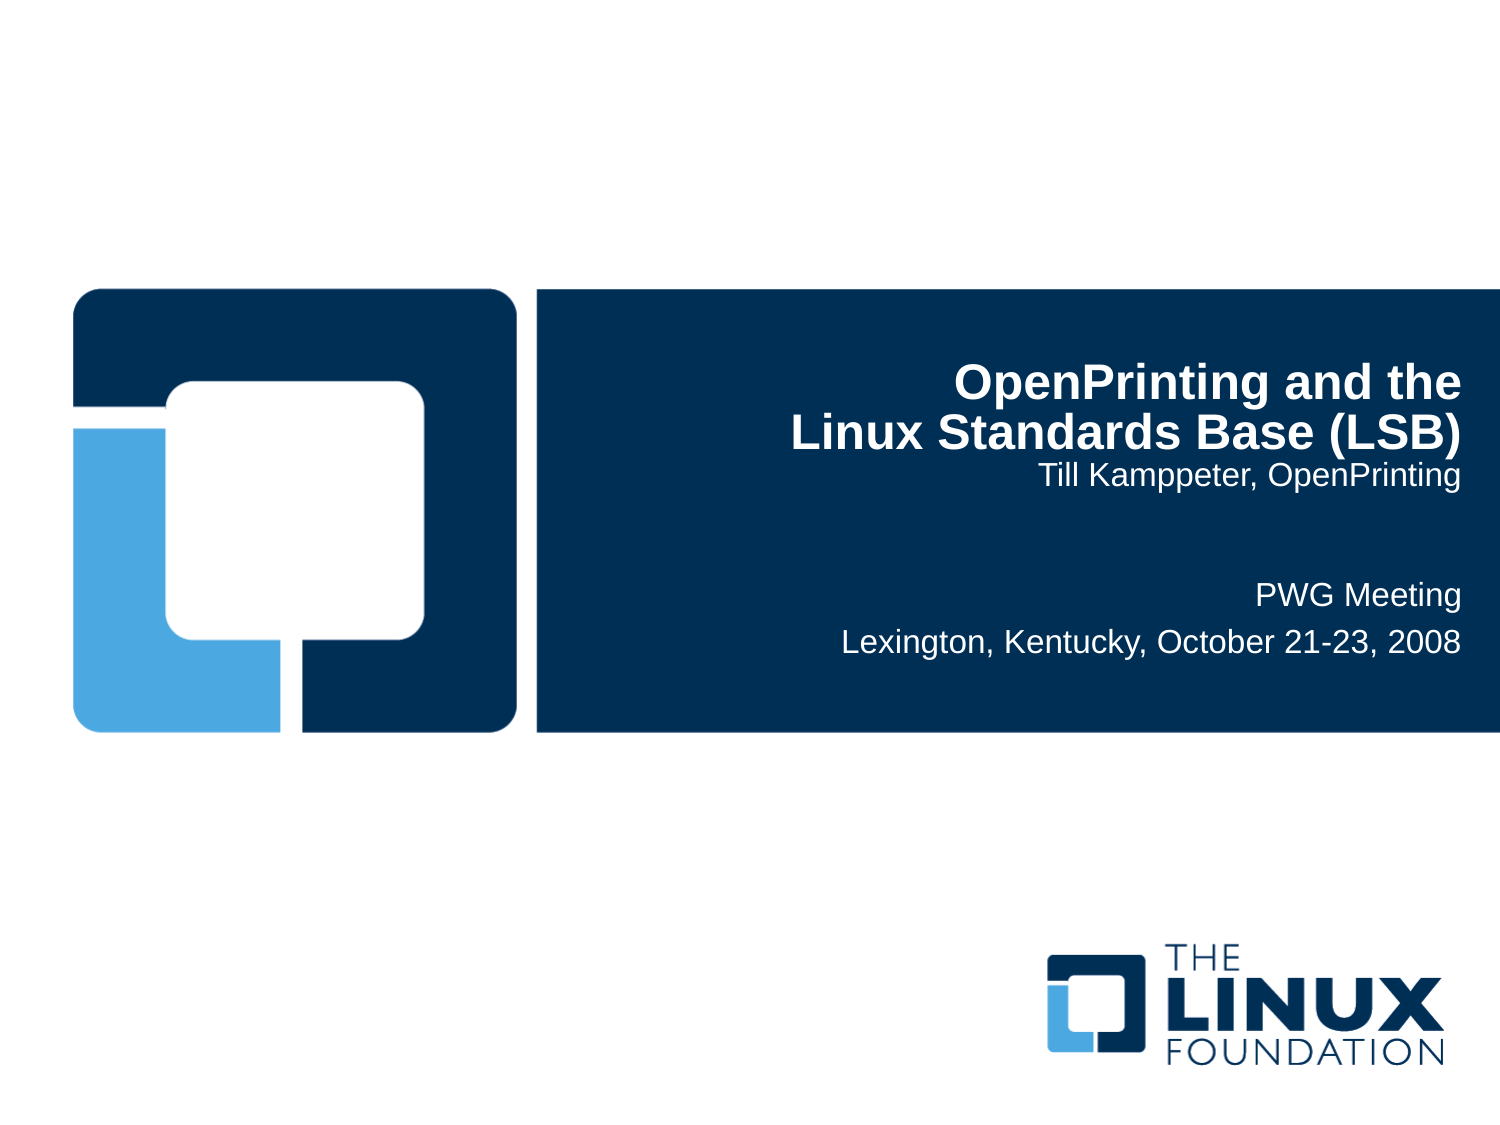

# OpenPrinting and the Linux Standards Base (LSB) Till Kamppeter, OpenPrinting
PWG Meeting
Lexington, Kentucky, October 21-23, 2008